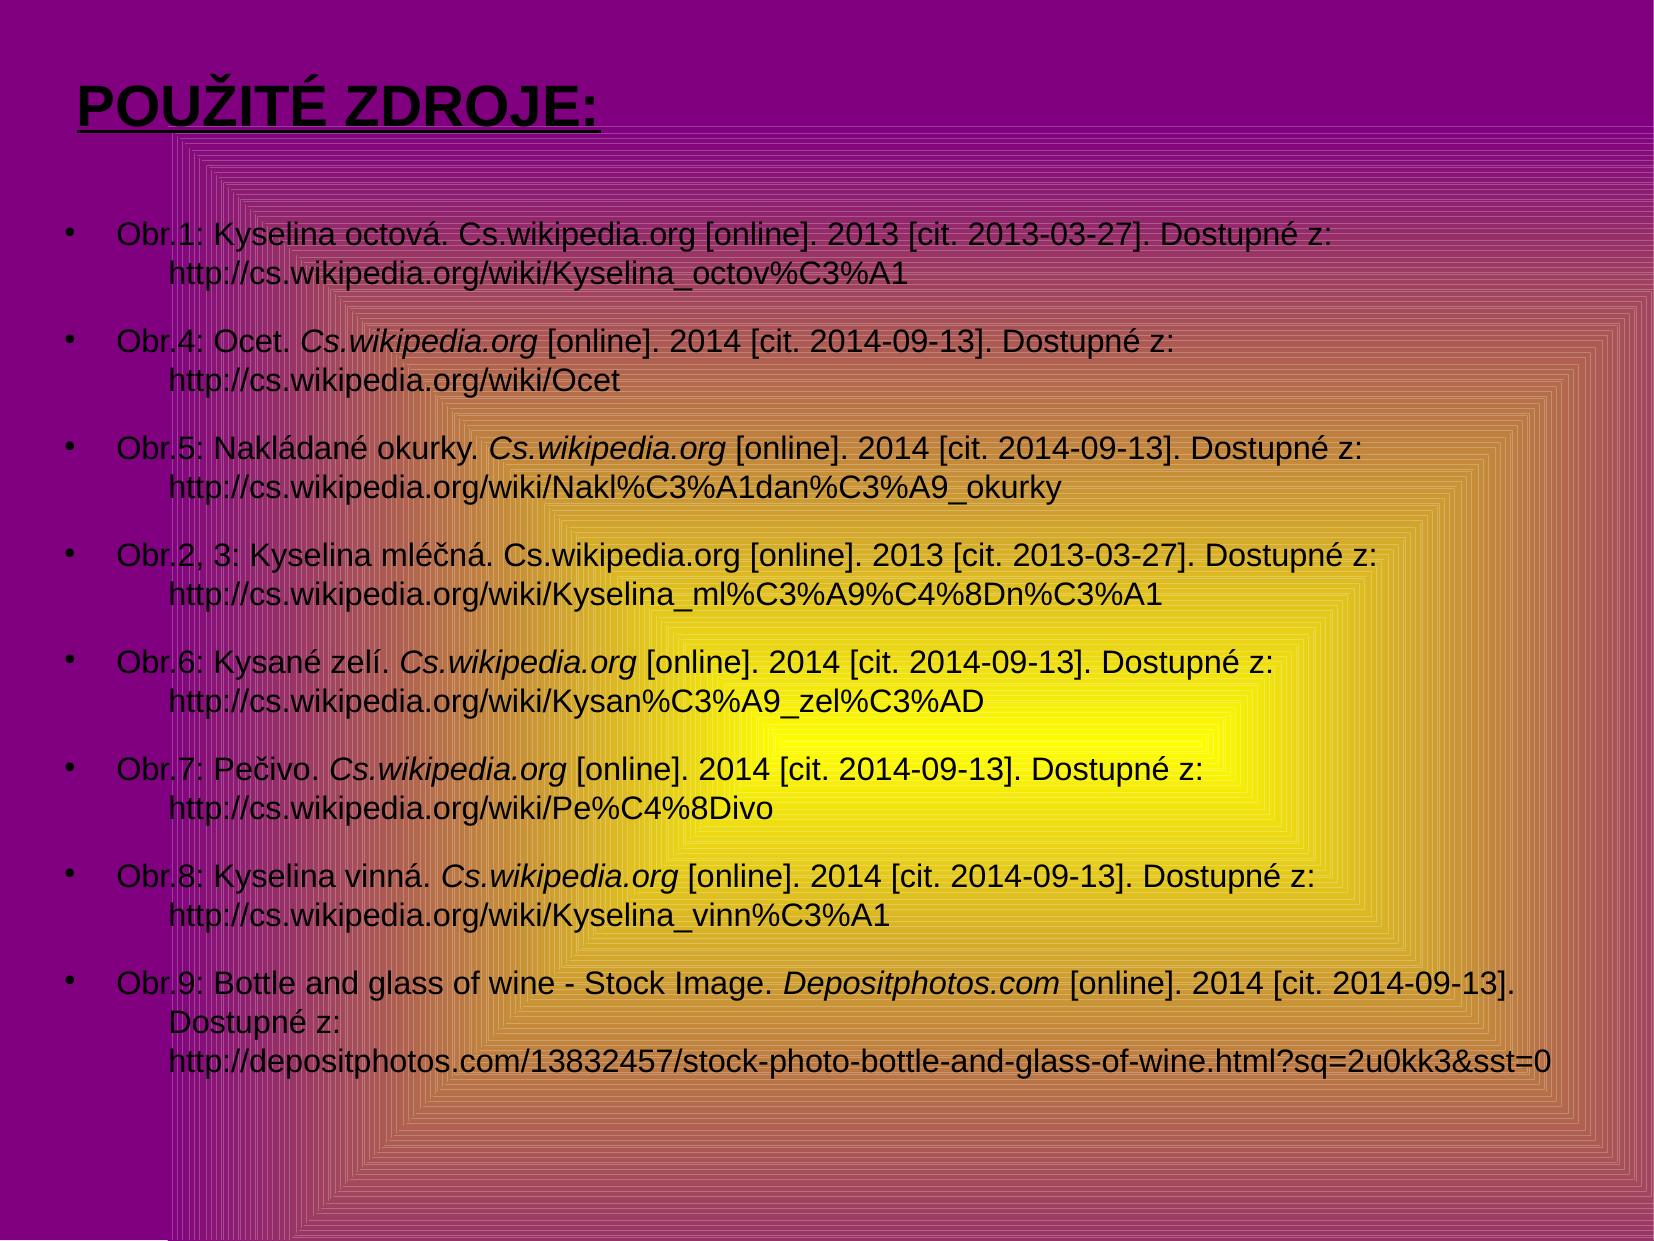

# POUŽITÉ ZDROJE:
Obr.1: Kyselina octová. Cs.wikipedia.org [online]. 2013 [cit. 2013-03-27]. Dostupné z: http://cs.wikipedia.org/wiki/Kyselina_octov%C3%A1
Obr.4: Ocet. Cs.wikipedia.org [online]. 2014 [cit. 2014-09-13]. Dostupné z: http://cs.wikipedia.org/wiki/Ocet
Obr.5: Nakládané okurky. Cs.wikipedia.org [online]. 2014 [cit. 2014-09-13]. Dostupné z: http://cs.wikipedia.org/wiki/Nakl%C3%A1dan%C3%A9_okurky
Obr.2, 3: Kyselina mléčná. Cs.wikipedia.org [online]. 2013 [cit. 2013-03-27]. Dostupné z: http://cs.wikipedia.org/wiki/Kyselina_ml%C3%A9%C4%8Dn%C3%A1
Obr.6: Kysané zelí. Cs.wikipedia.org [online]. 2014 [cit. 2014-09-13]. Dostupné z: http://cs.wikipedia.org/wiki/Kysan%C3%A9_zel%C3%AD
Obr.7: Pečivo. Cs.wikipedia.org [online]. 2014 [cit. 2014-09-13]. Dostupné z: http://cs.wikipedia.org/wiki/Pe%C4%8Divo
Obr.8: Kyselina vinná. Cs.wikipedia.org [online]. 2014 [cit. 2014-09-13]. Dostupné z: http://cs.wikipedia.org/wiki/Kyselina_vinn%C3%A1
Obr.9: Bottle and glass of wine - Stock Image. Depositphotos.com [online]. 2014 [cit. 2014-09-13]. Dostupné z: http://depositphotos.com/13832457/stock-photo-bottle-and-glass-of-wine.html?sq=2u0kk3&sst=0